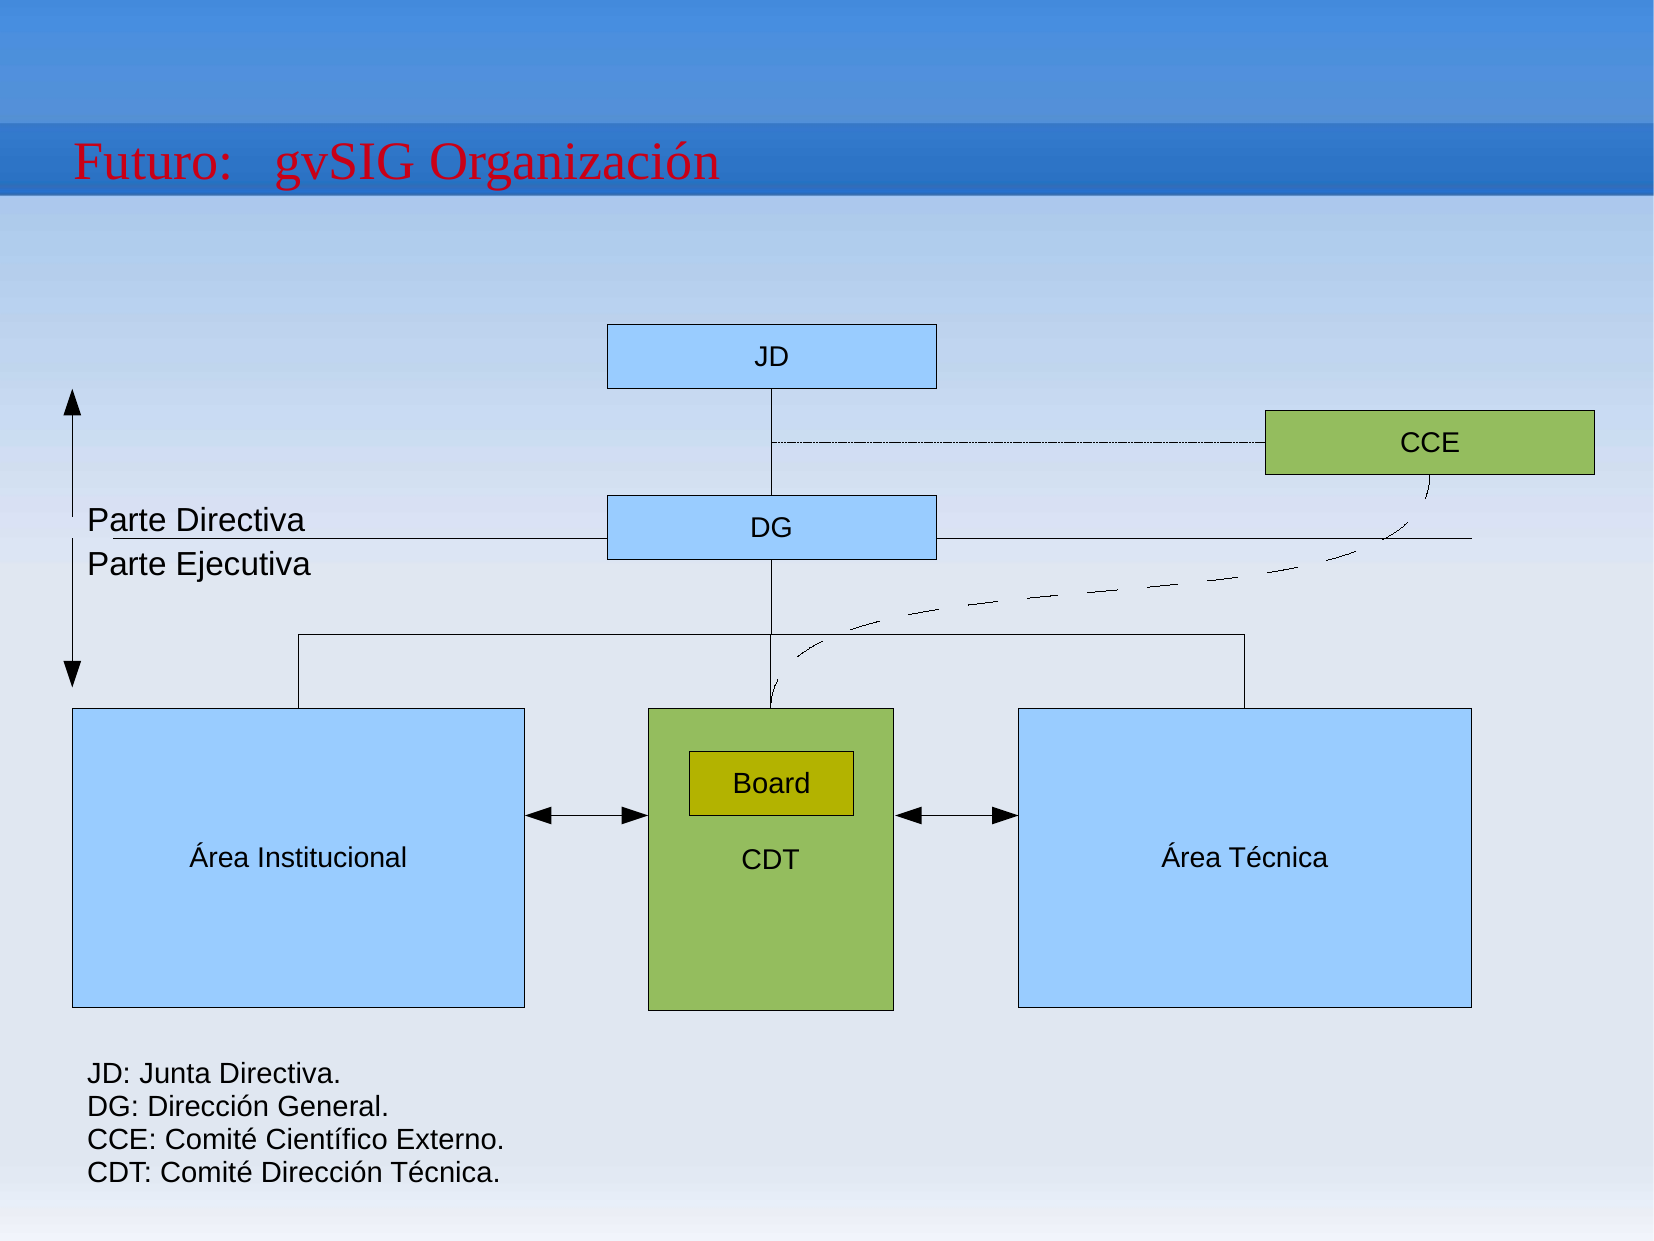

Futuro: gvSIG Organización
JD
CCE
Parte Directiva
DG
Parte Ejecutiva
Área Institucional
Área Técnica
Board
JD: Junta Directiva.
DG: Dirección General.
CCE: Comité Científico Externo.
CDT: Comité Dirección Técnica.
CDT